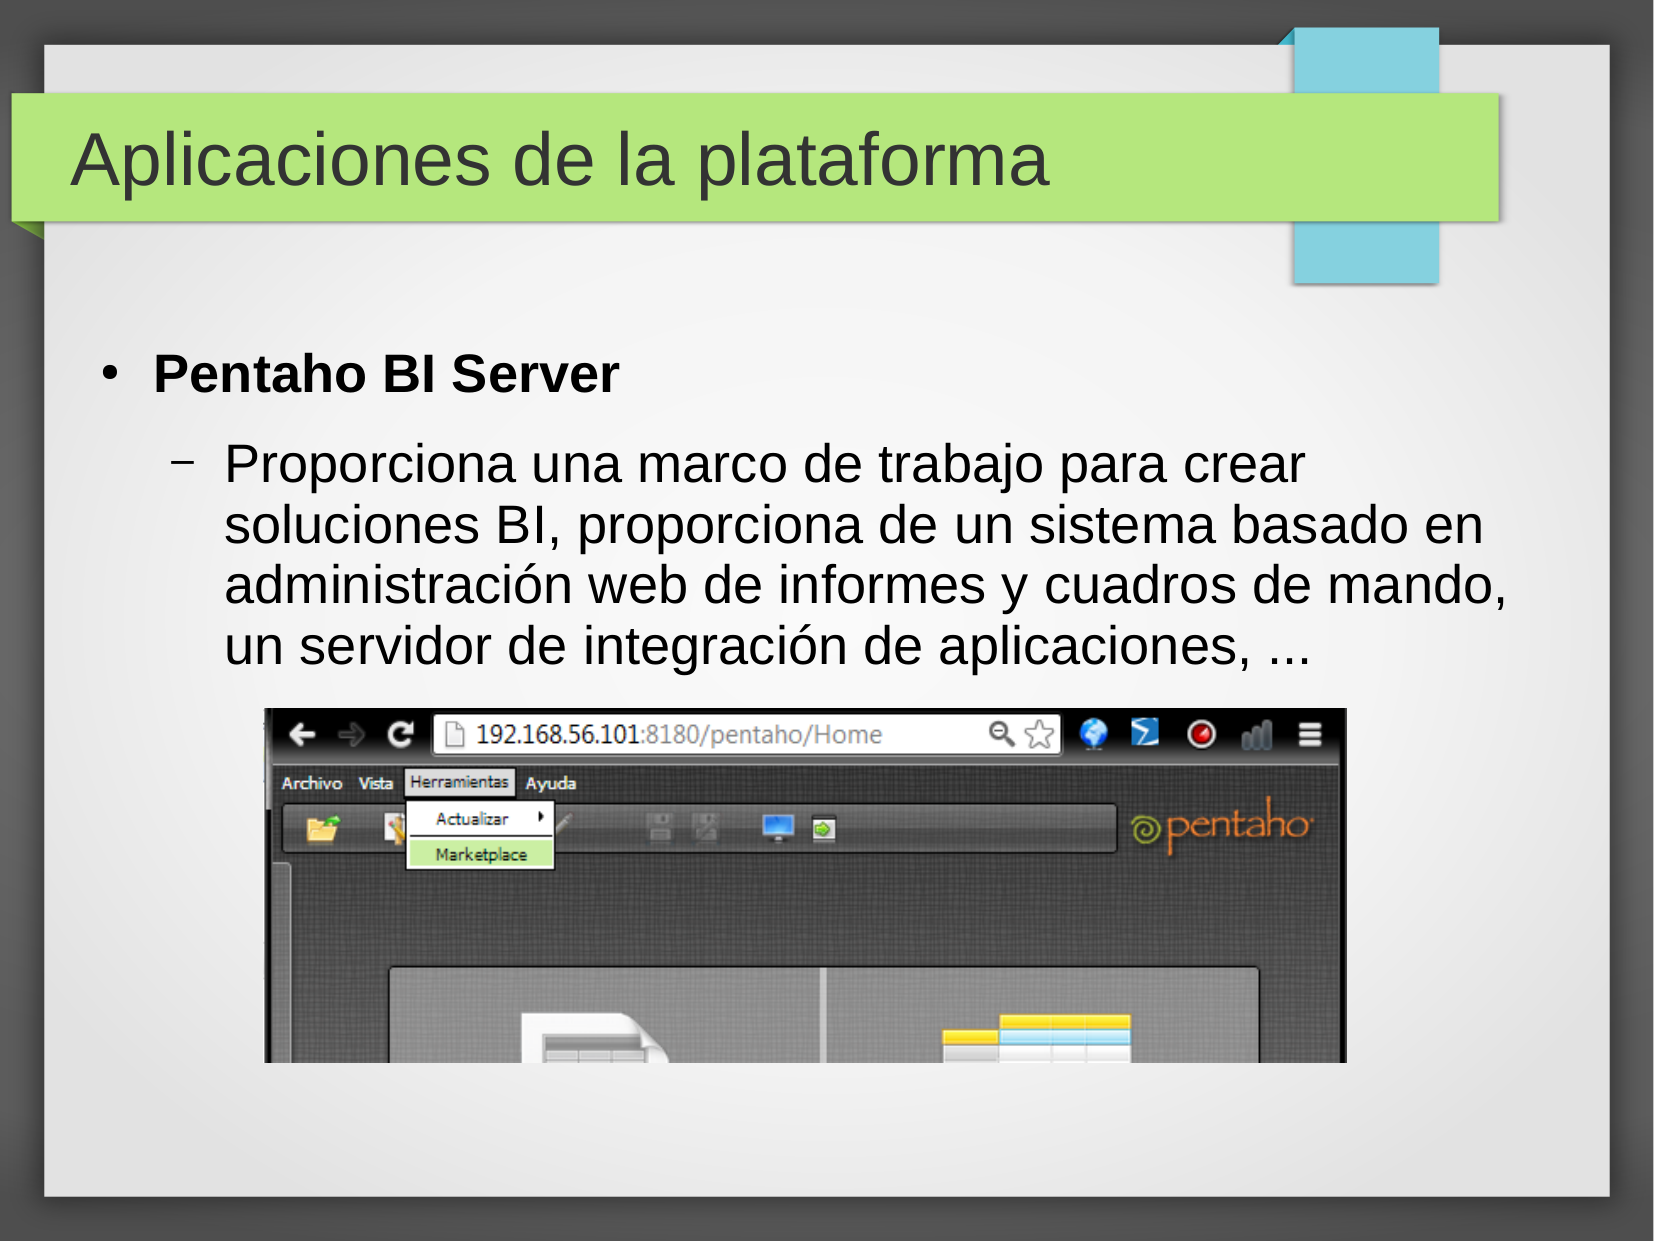

# Aplicaciones de la plataforma
Pentaho BI Server
Proporciona una marco de trabajo para crear soluciones BI, proporciona de un sistema basado en administración web de informes y cuadros de mando, un servidor de integración de aplicaciones, ...